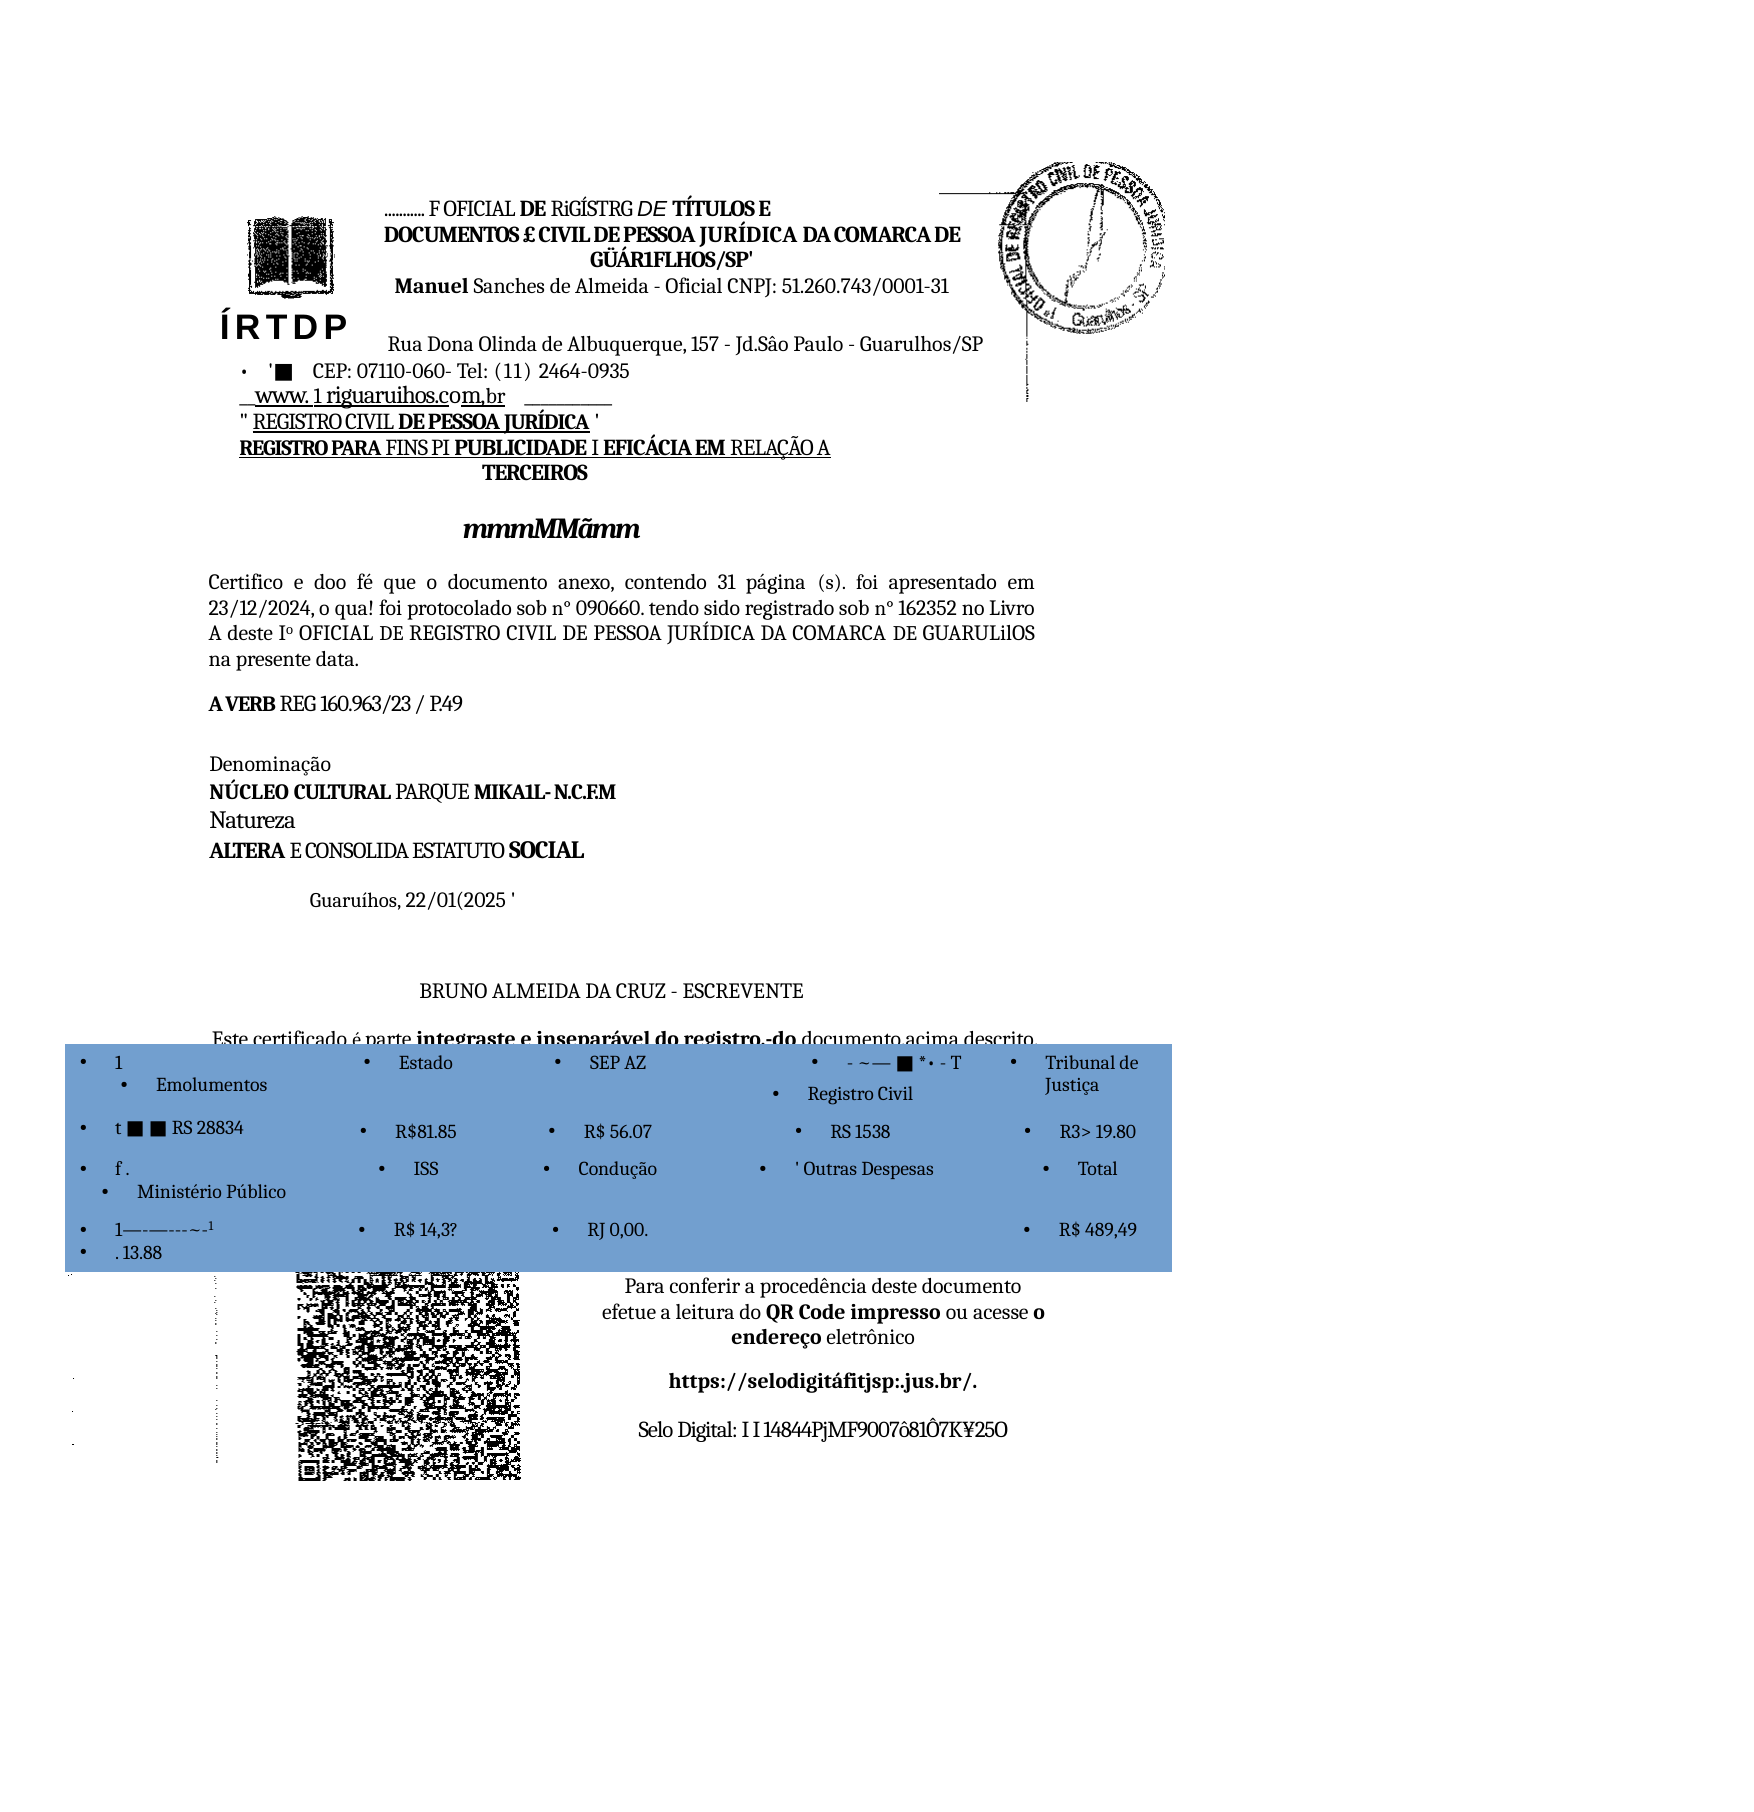

........... F OFICIAL DE RiGÍSTRG DE TÍTULOS E
DOCUMENTOS £ CIVIL DE PESSOA JURÍDICA DA COMARCA DE GÜÁR1FLHOS/SP'
Manuel Sanches de Almeida - Oficial CNPJ: 51.260.743/0001-31
írtdp
Rua Dona Olinda de Albuquerque, 157 - Jd.Sâo Paulo - Guarulhos/SP
• '■ CEP: 07110-060- Tel: (11) 2464-0935
__www. 1 riguaruihos.com,br ___________
" REGISTRO CIVIL DE PESSOA JURÍDICA '
REGISTRO PARA FINS PI PUBLICIDADE I EFICÁCIA EM RELAÇÃO A
TERCEIROS
mmmMMãmm
Certifico e doo fé que o documento anexo, contendo 31 página (s). foi apresentado em 23/12/2024, o qua! foi protocolado sob n° 090660. tendo sido registrado sob n° 162352 no Livro A deste Io OFICIAL DE REGISTRO CIVIL DE PESSOA JURÍDICA DA COMARCA DE GUARULilOS na presente data.
A VERB REG 160.963/23 / P.49
Denominação
NÚCLEO CULTURAL PARQUE MIKA1L- N.C.F.M
Natureza
ALTERA E CONSOLIDA ESTATUTO SOCIAL
Guaruíhos, 22/01(2025 '
BRUNO ALMEIDA DA CRUZ - ESCREVENTE
Este certificado é parte integraste e inseparável do registro.-do documento.acima descrito.
| 1 Emolumentos | Estado | SEP AZ | - ~— ■ \*• - T Registro Civil | Tribunal de Justiça |
| --- | --- | --- | --- | --- |
| t ■ ■ RS 28834 | R$81.85 | R$ 56.07 | RS 1538 | R3> 19.80 |
| f . Ministério Público | ISS | Condução | ' Outras Despesas | Total |
| 1—-—---~-1 . 13.88 | R$ 14,3? | RJ 0,00. | | R$ 489,49 |
Para conferir a procedência deste documento efetue a leitura do QR Code impresso ou acesse o endereço eletrônico
https://selodigitáfitjsp:.jus.br/.
Selo Digital: I I 14844PjMF9007ô81Ô7K¥25O